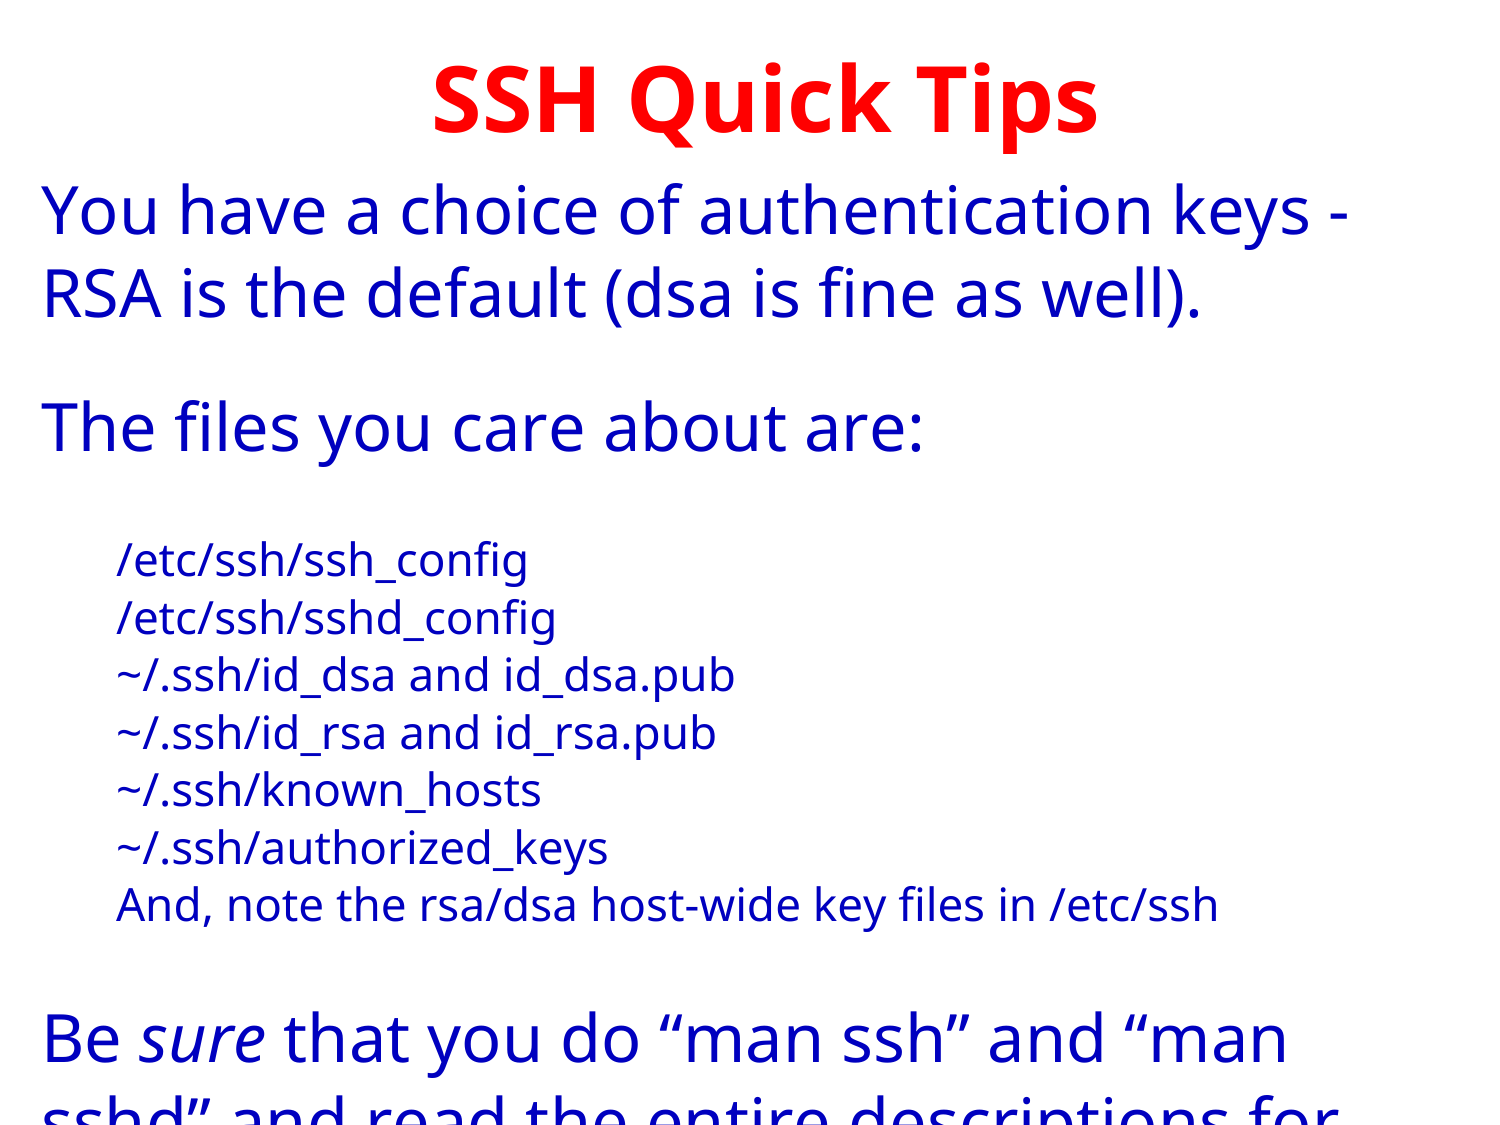

# SSH Quick Tips
You have a choice of authentication keys - RSA is the default (dsa is fine as well).
The files you care about are:
	/etc/ssh/ssh_config
	/etc/ssh/sshd_config
	~/.ssh/id_dsa and id_dsa.pub
	~/.ssh/id_rsa and id_rsa.pub
	~/.ssh/known_hosts
	~/.ssh/authorized_keys
	And, note the rsa/dsa host-wide key files in /etc/ssh
Be sure that you do “man ssh” and “man sshd” and read the entire descriptions for both the ssh client and ssh server (sshd).